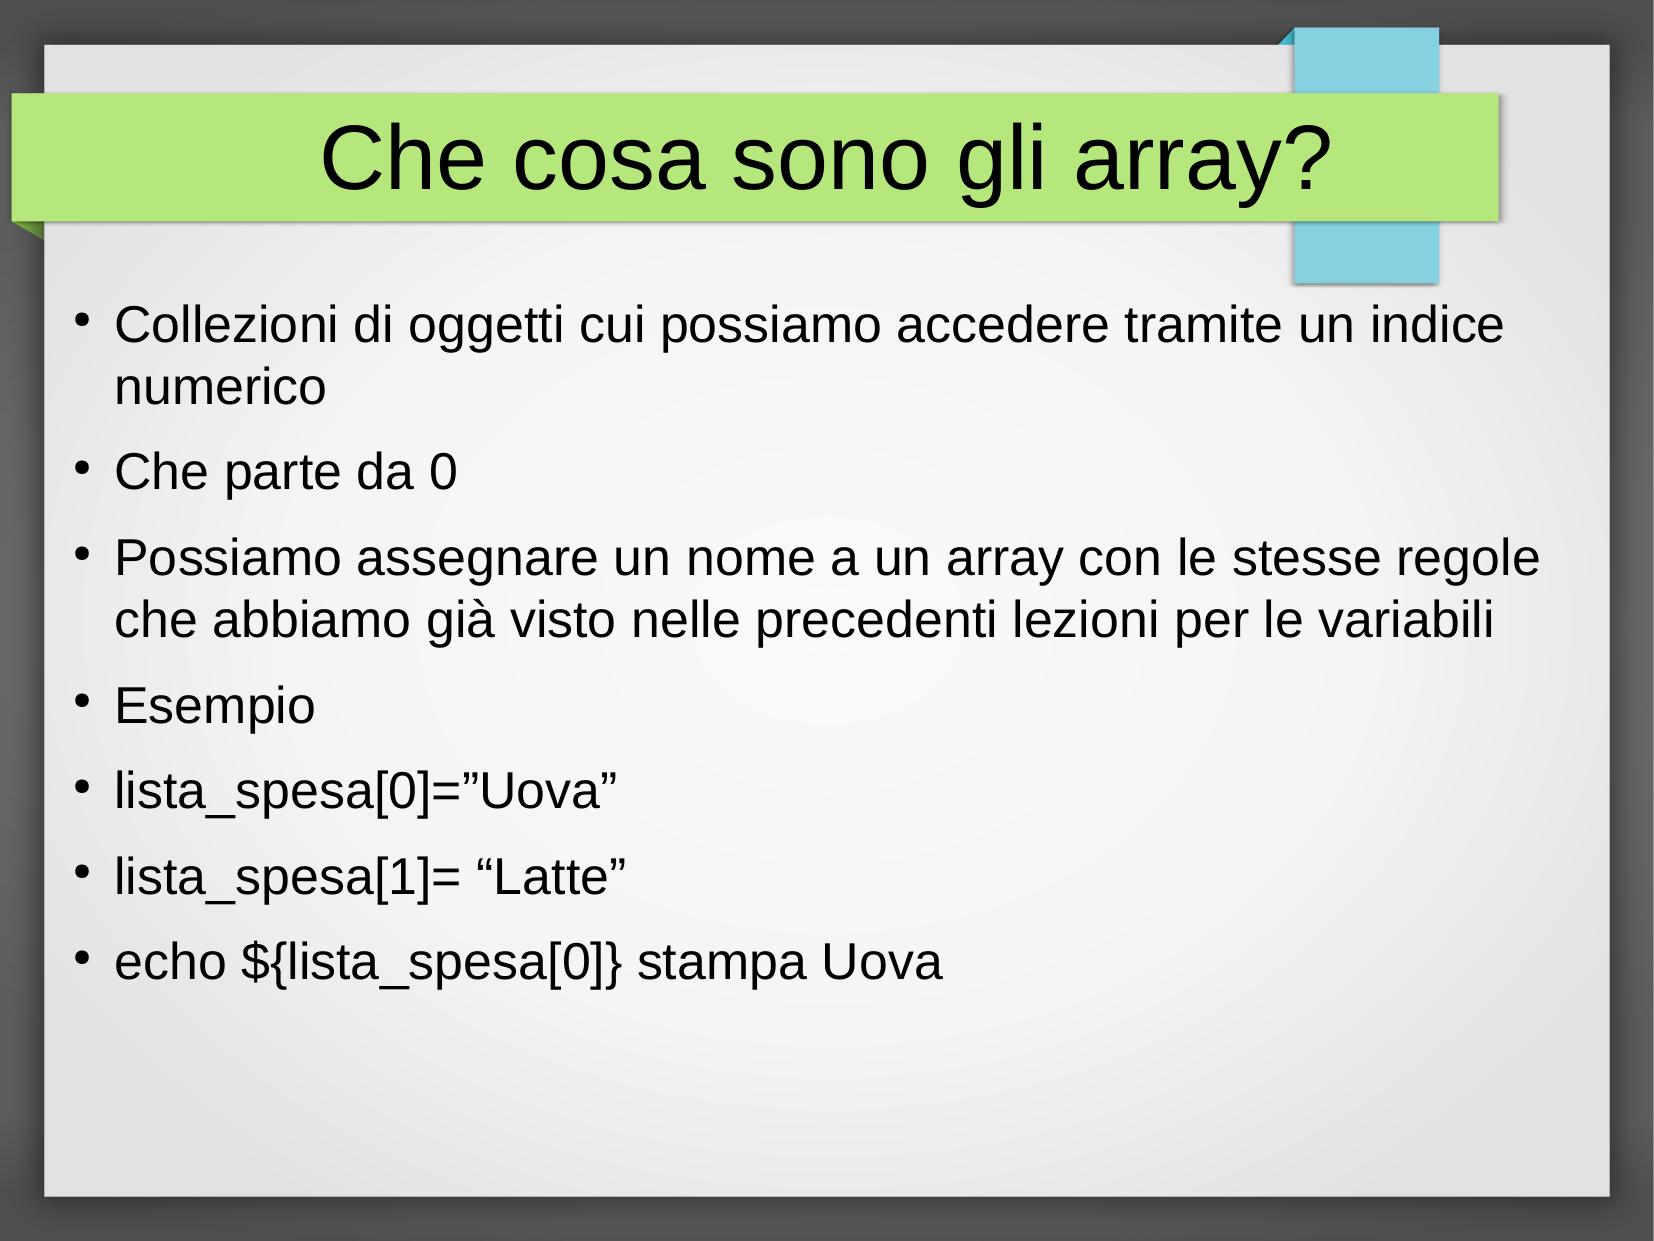

# Che cosa sono gli array?
Collezioni di oggetti cui possiamo accedere tramite un indice numerico
Che parte da 0
Possiamo assegnare un nome a un array con le stesse regole che abbiamo già visto nelle precedenti lezioni per le variabili
Esempio
lista_spesa[0]=”Uova”
lista_spesa[1]= “Latte”
echo ${lista_spesa[0]} stampa Uova